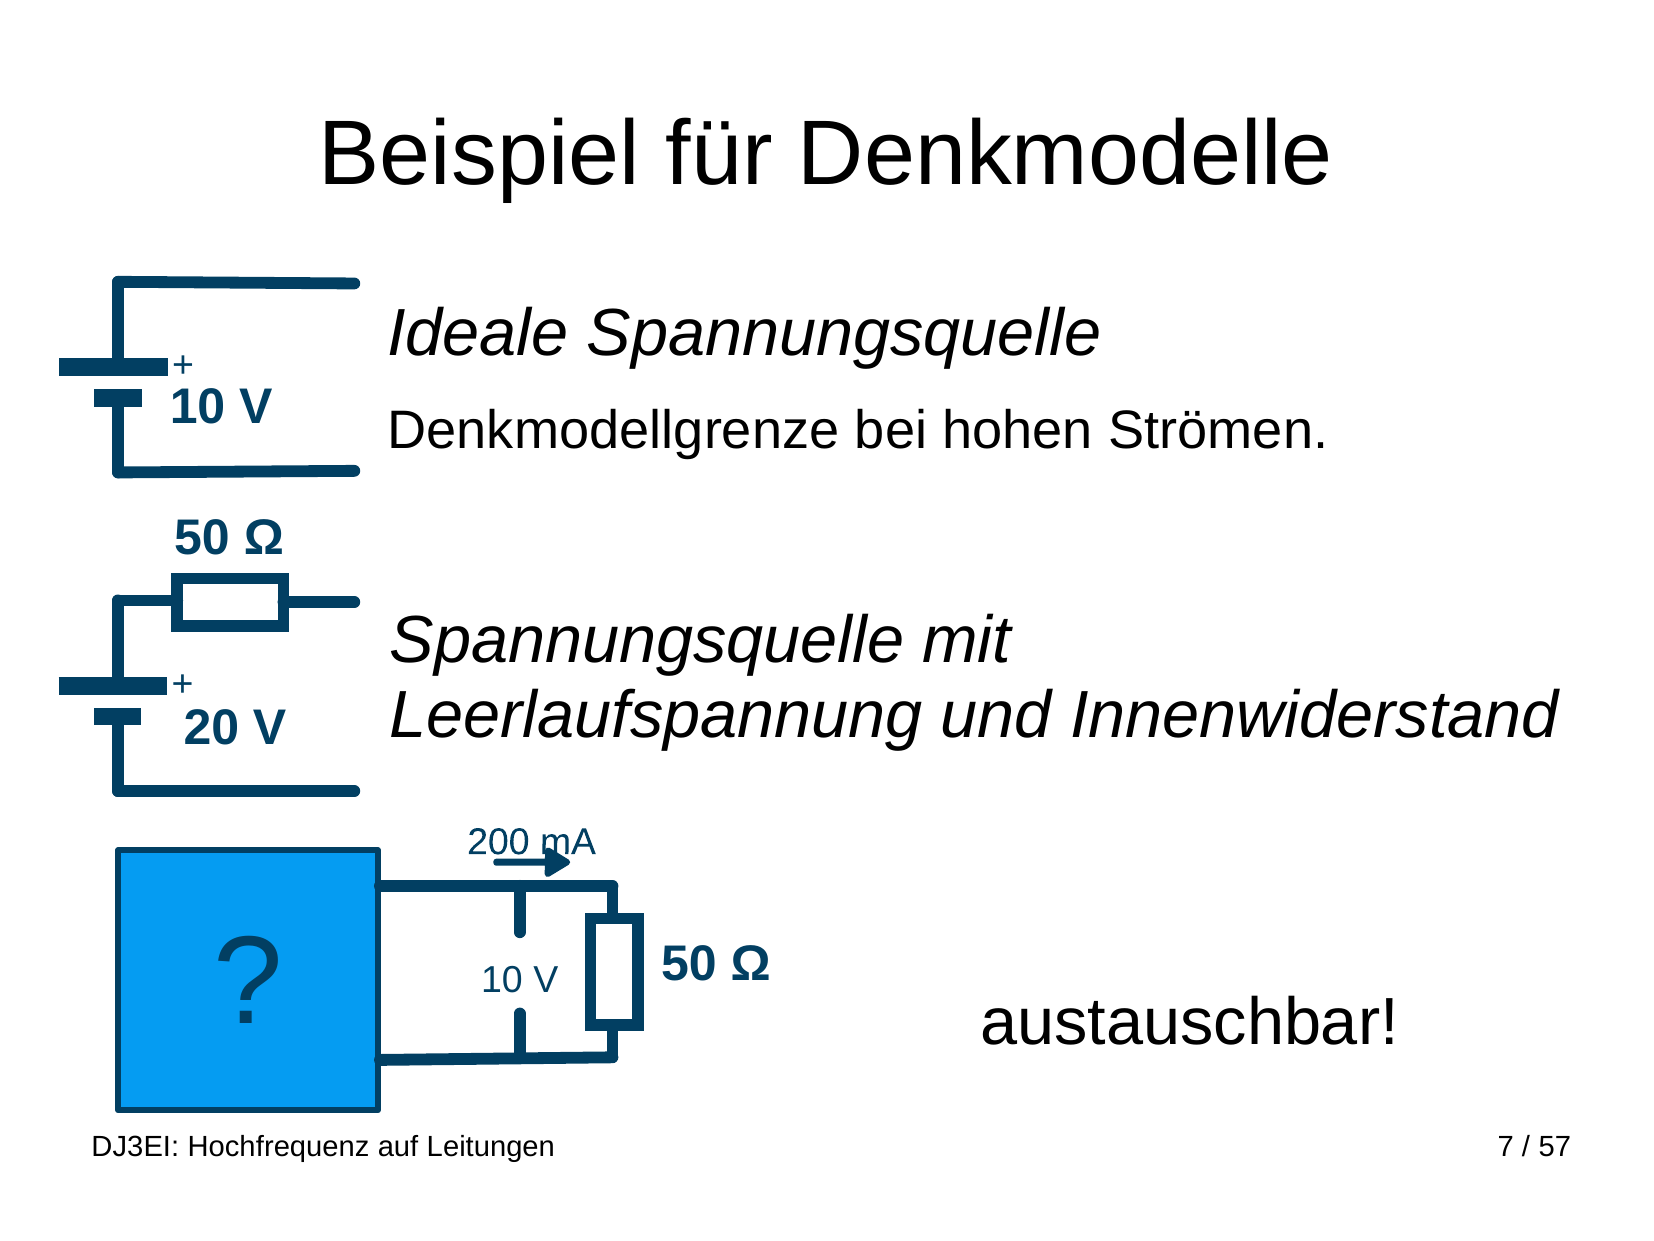

# Beispiel für Denkmodelle
Ideale Spannungsquelle
Denkmodellgrenze bei hohen Strömen.
+
10 V
50 Ω
Spannungsquelle mit
Leerlaufspannung und Innenwiderstand
+
20 V
?
200 mA
austauschbar!
50 Ω
10 V